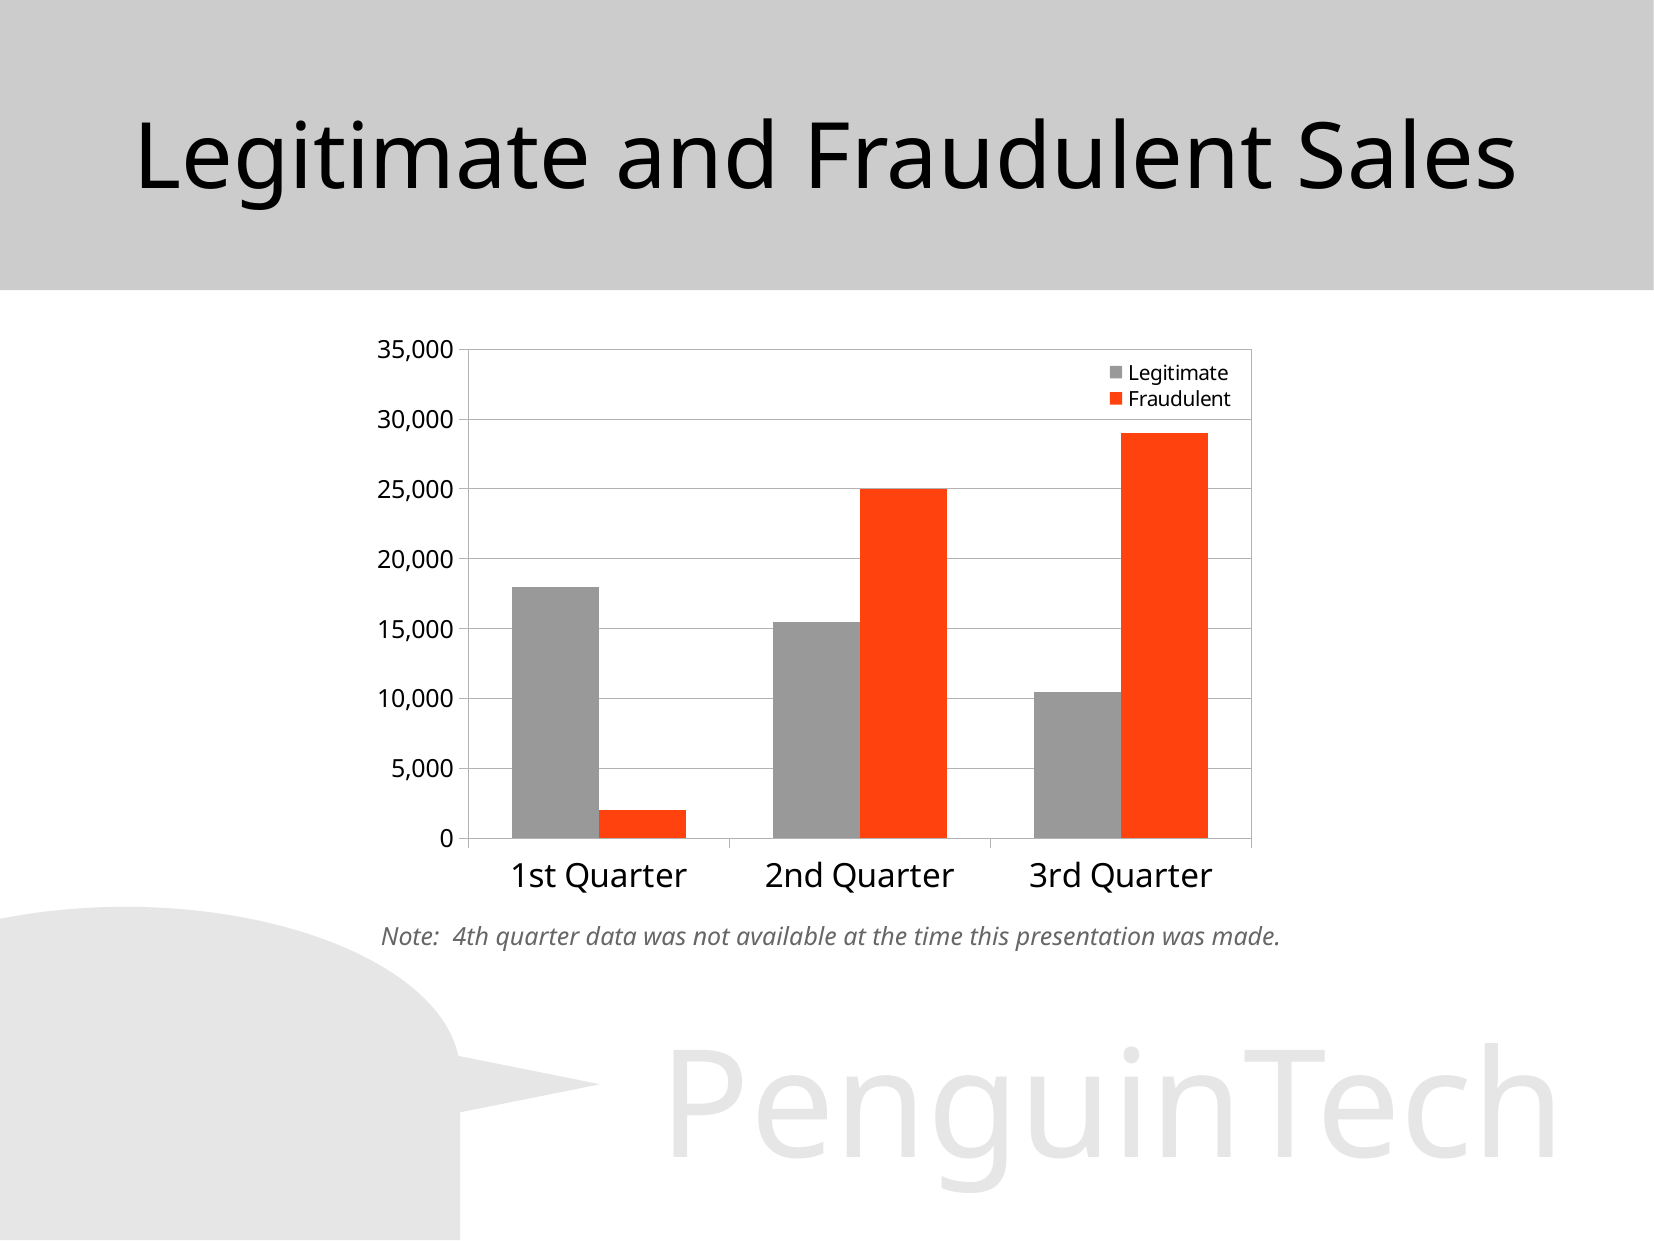

# Legitimate and Fraudulent Sales
### Chart
| Category | Legitimate | Fraudulent |
|---|---|---|
| 1st Quarter | 18000.0 | 2000.0 |
| 2nd Quarter | 15500.0 | 25000.0 |
| 3rd Quarter | 10500.0 | 29000.0 |Note: 4th quarter data was not available at the time this presentation was made.